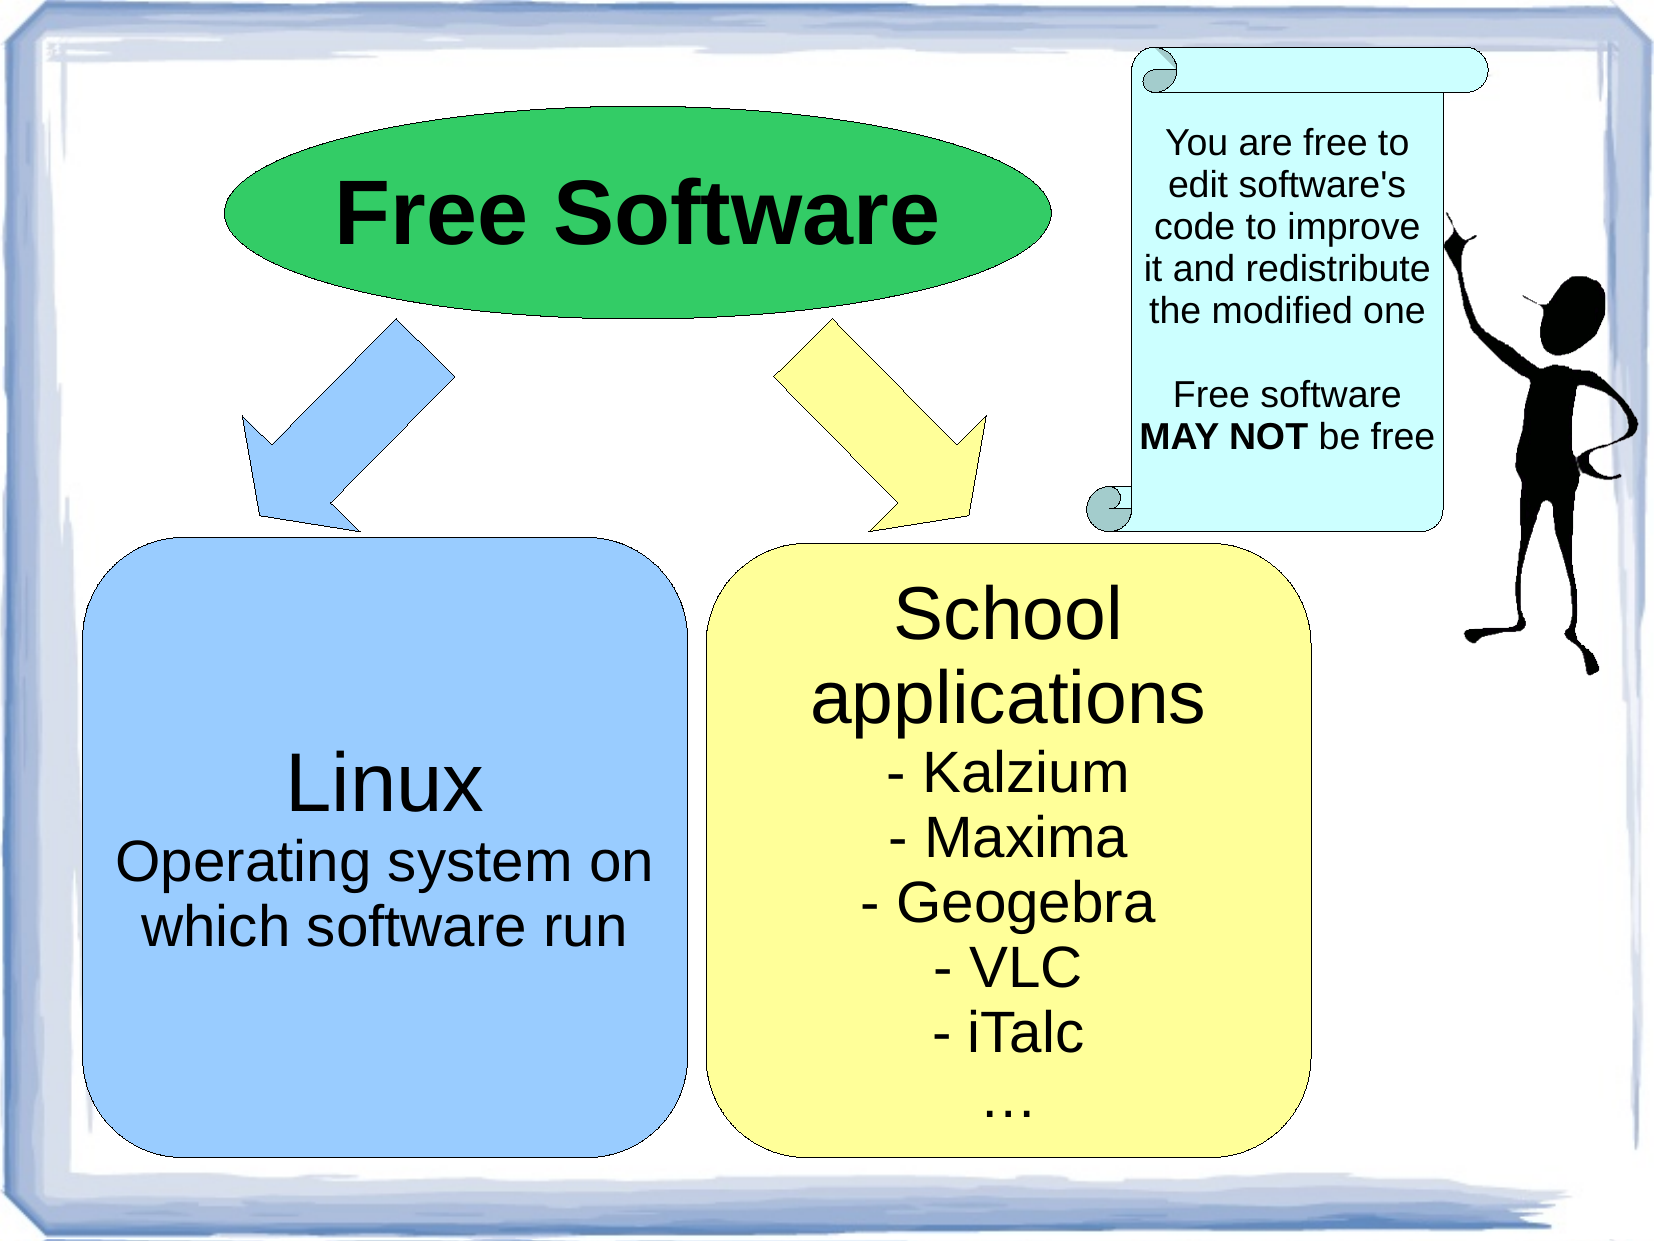

You are free to
edit software's
code to improve
it and redistribute
the modified one
Free software
MAY NOT be free
Free Software
Linux
Operating system on which software run
School applications
- Kalzium
- Maxima
- Geogebra
- VLC
- iTalc
…